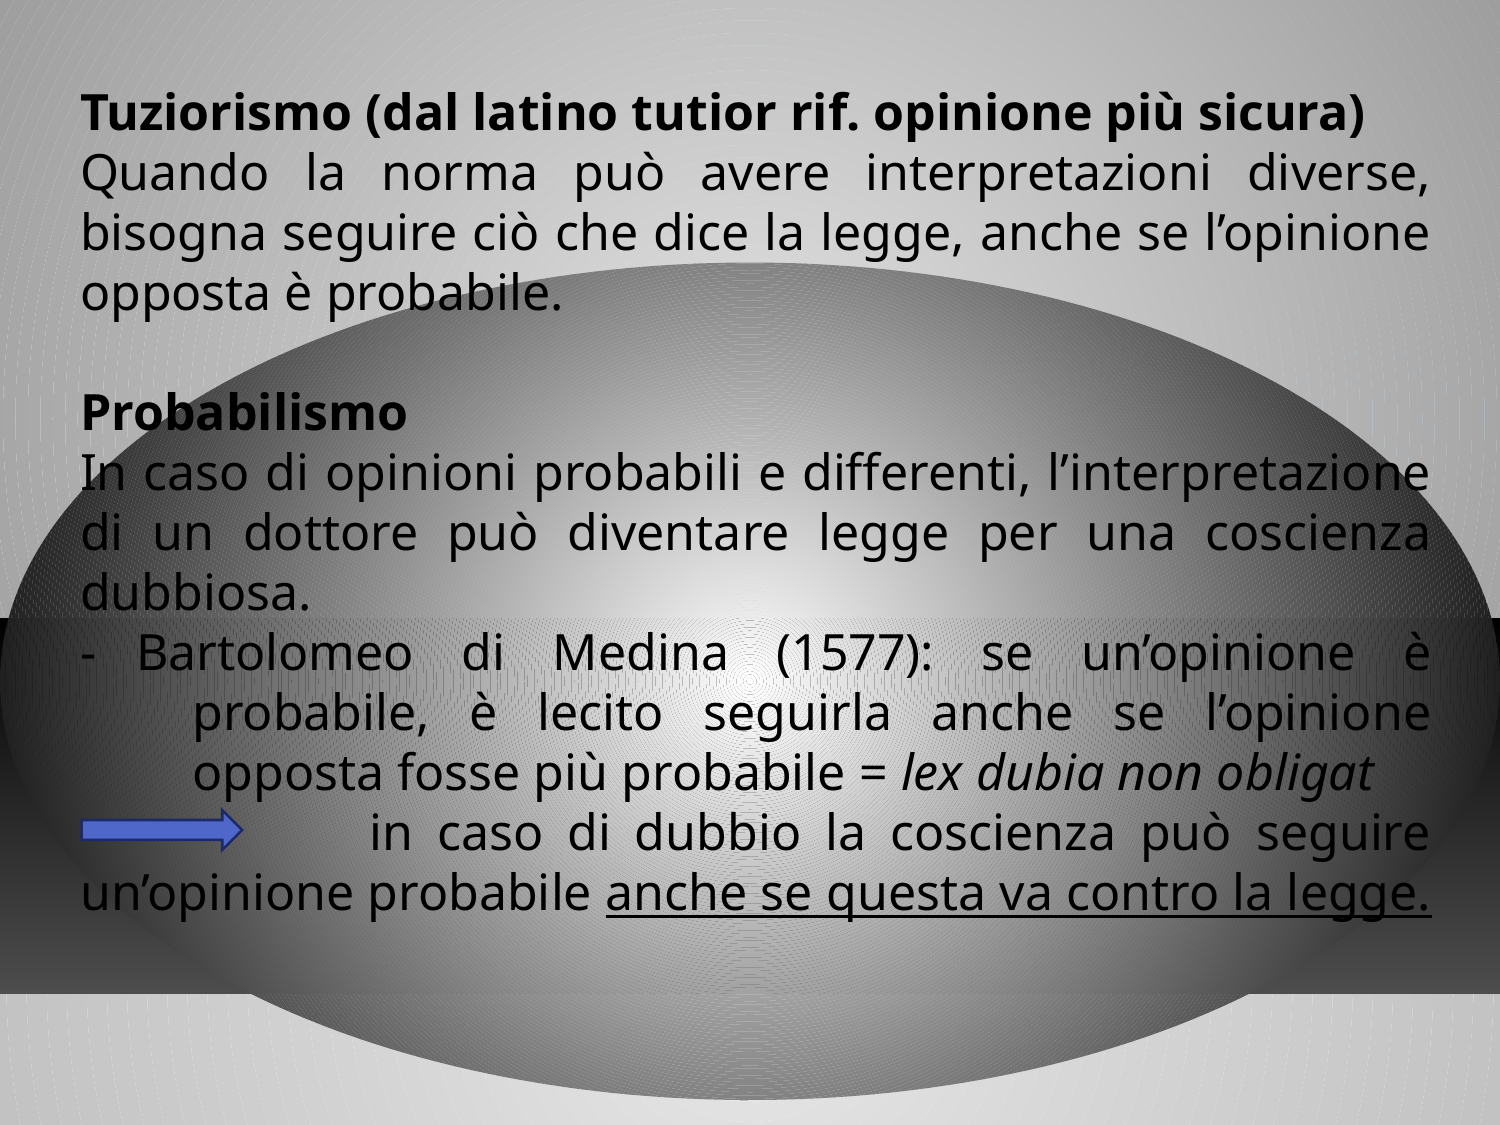

Tuziorismo (dal latino tutior rif. opinione più sicura)
Quando la norma può avere interpretazioni diverse, bisogna seguire ciò che dice la legge, anche se l’opinione opposta è probabile.
Probabilismo
In caso di opinioni probabili e differenti, l’interpretazione di un dottore può diventare legge per una coscienza dubbiosa.
Bartolomeo di Medina (1577): se un’opinione è probabile, è lecito seguirla anche se l’opinione opposta fosse più probabile = lex dubia non obligat
 in caso di dubbio la coscienza può seguire un’opinione probabile anche se questa va contro la legge.